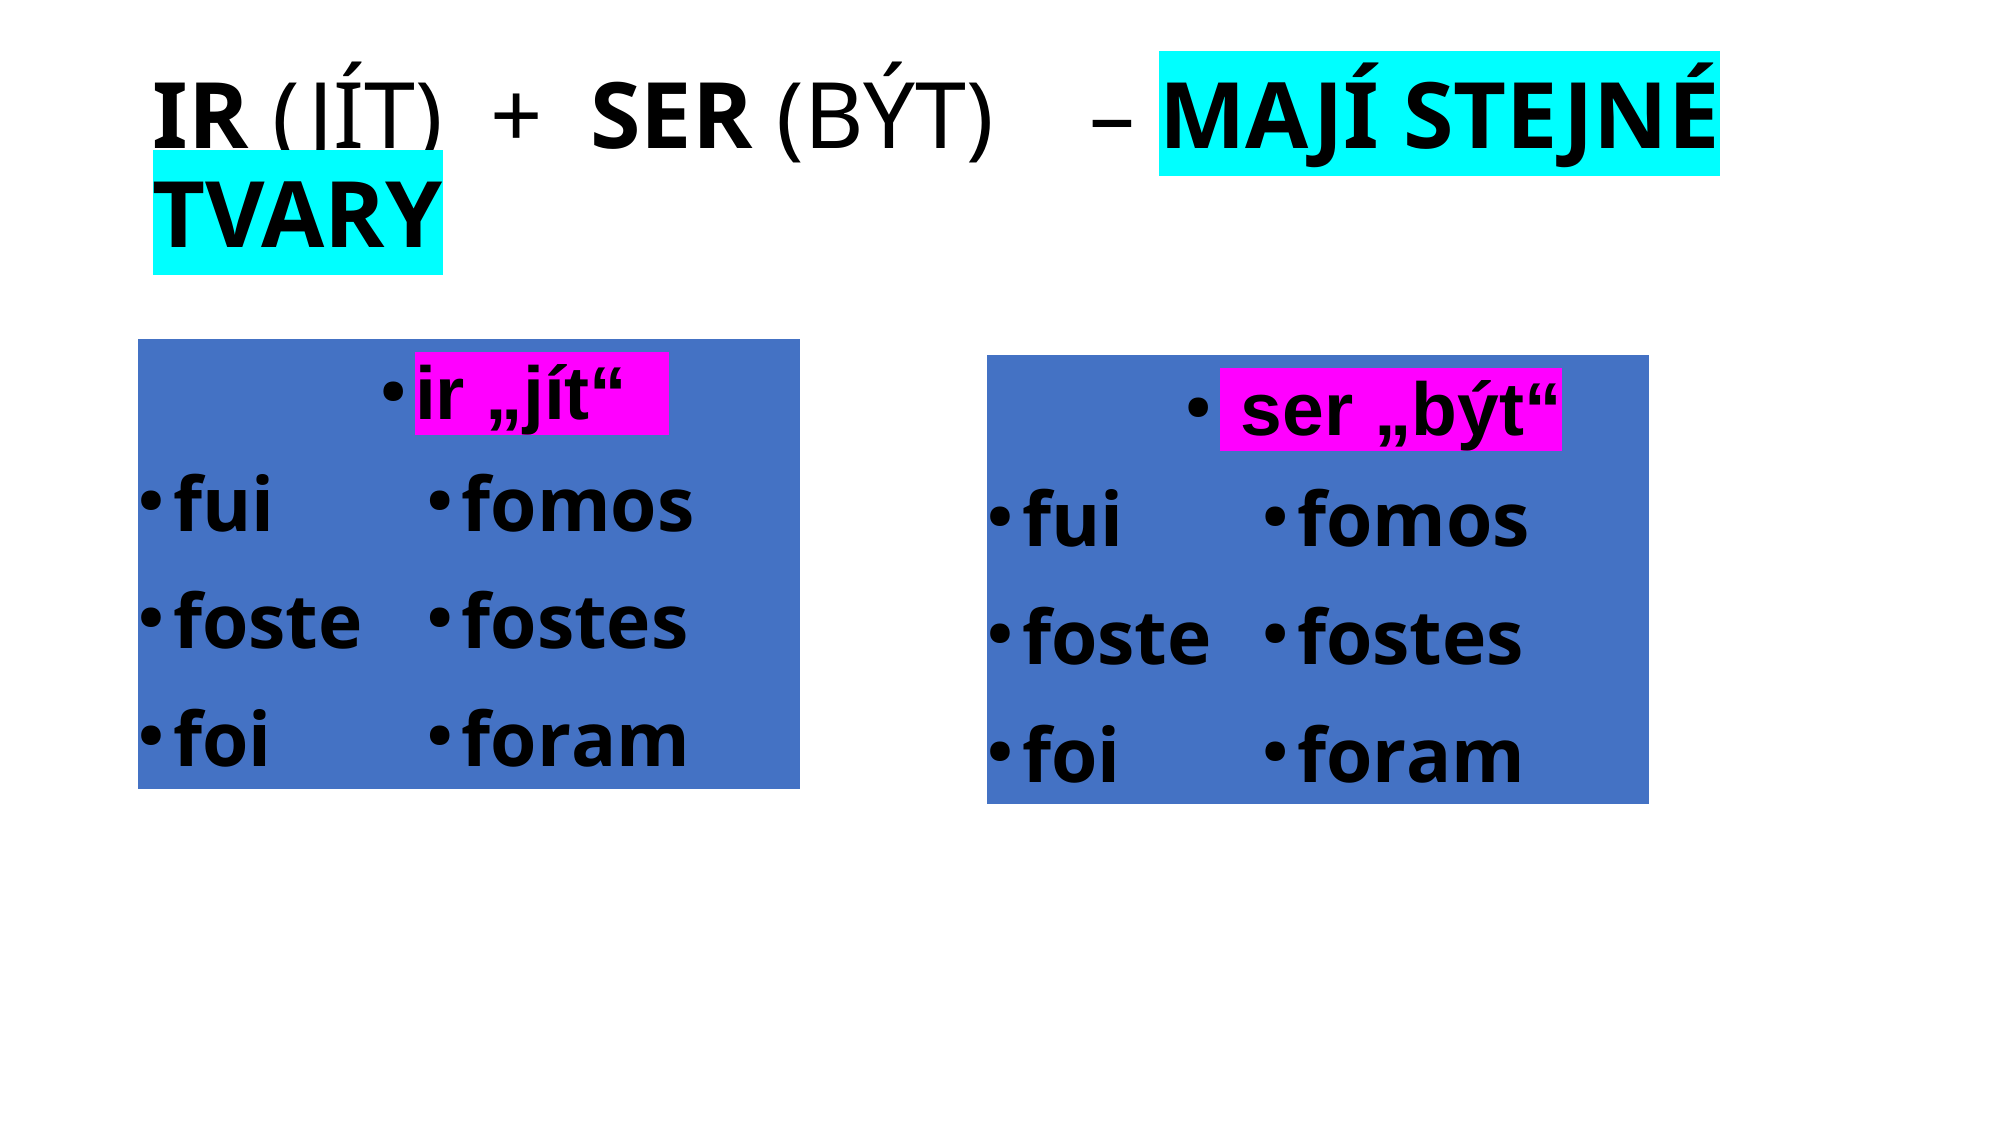

# IR (JÍT) + SER (BÝT) – MAJÍ STEJNÉ TVARY
| ir „jít“ | |
| --- | --- |
| fui | fomos |
| foste | fostes |
| foi | foram |
| ser „být“ | |
| --- | --- |
| fui | fomos |
| foste | fostes |
| foi | foram |